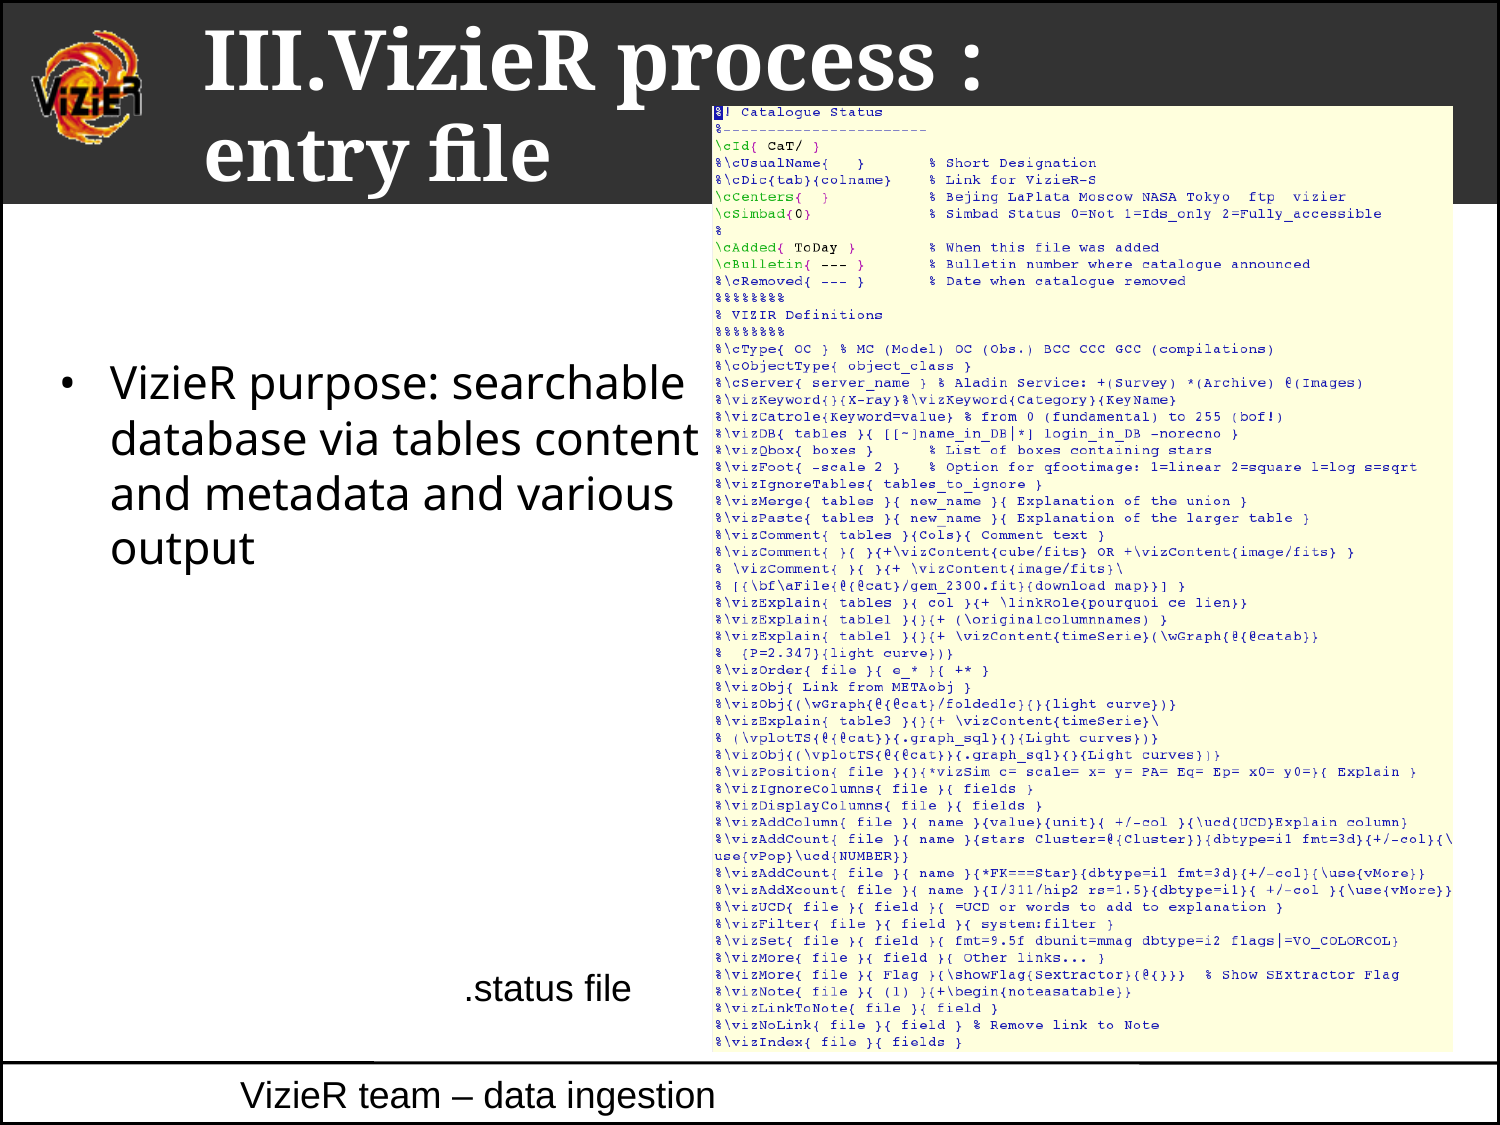

# III.VizieR process : entry file
VizieR purpose: searchable database via tables content and metadata and various output
.status file